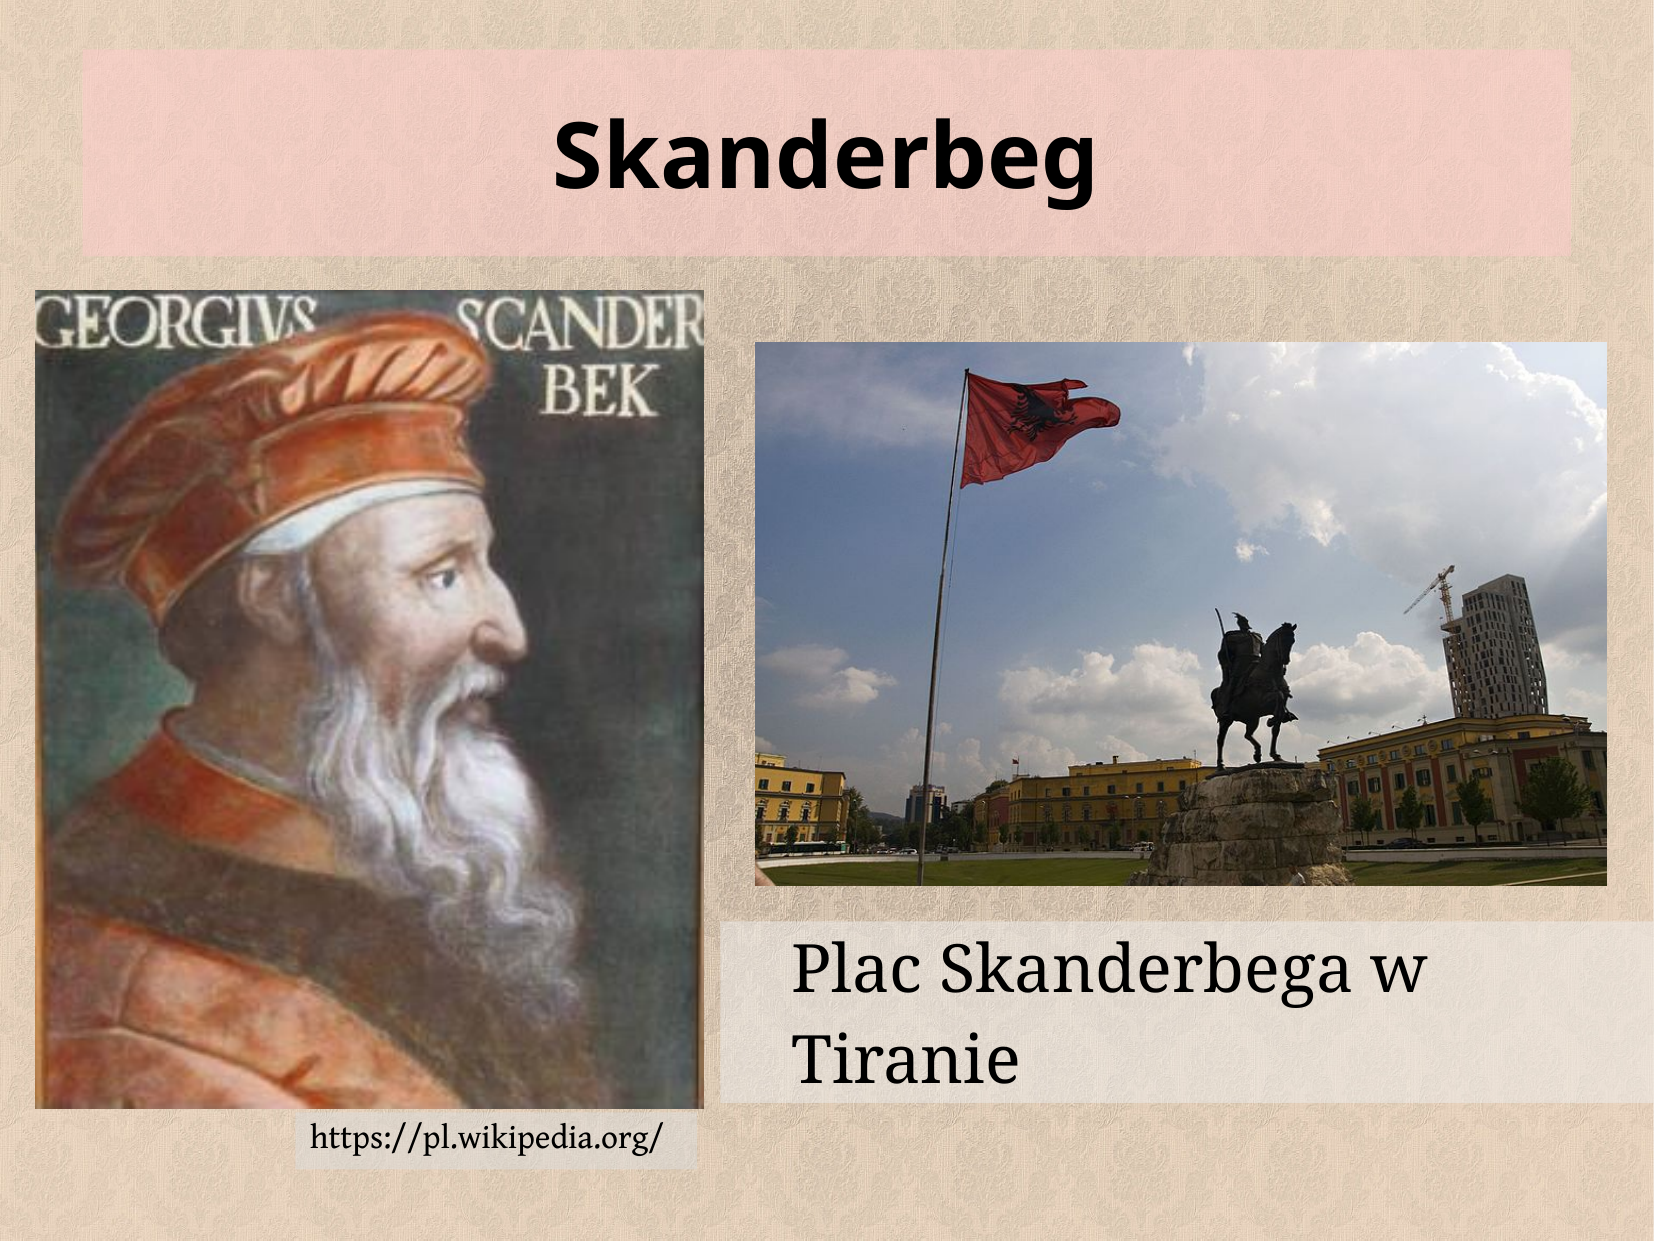

# Skanderbeg
Plac Skanderbega w Tiranie
https://pl.wikipedia.org/